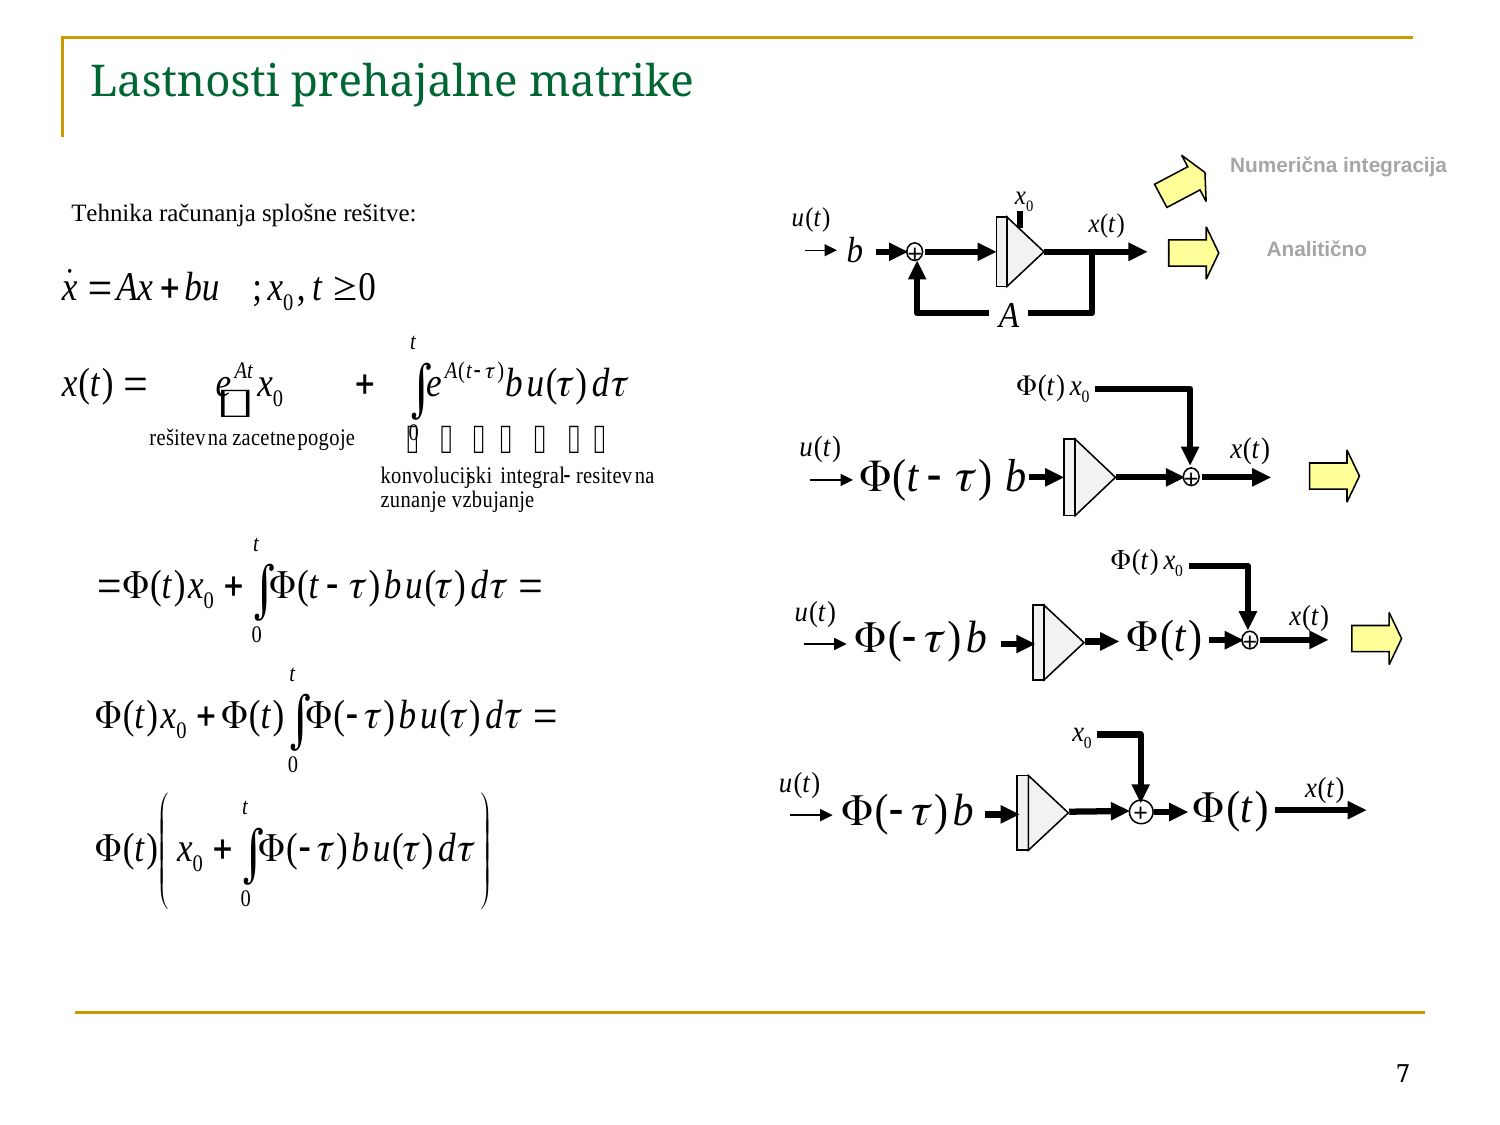

# Lastnosti prehajalne matrike
Numerična integracija
Analitično
+
+
+
+
Tehnika računanja splošne rešitve: